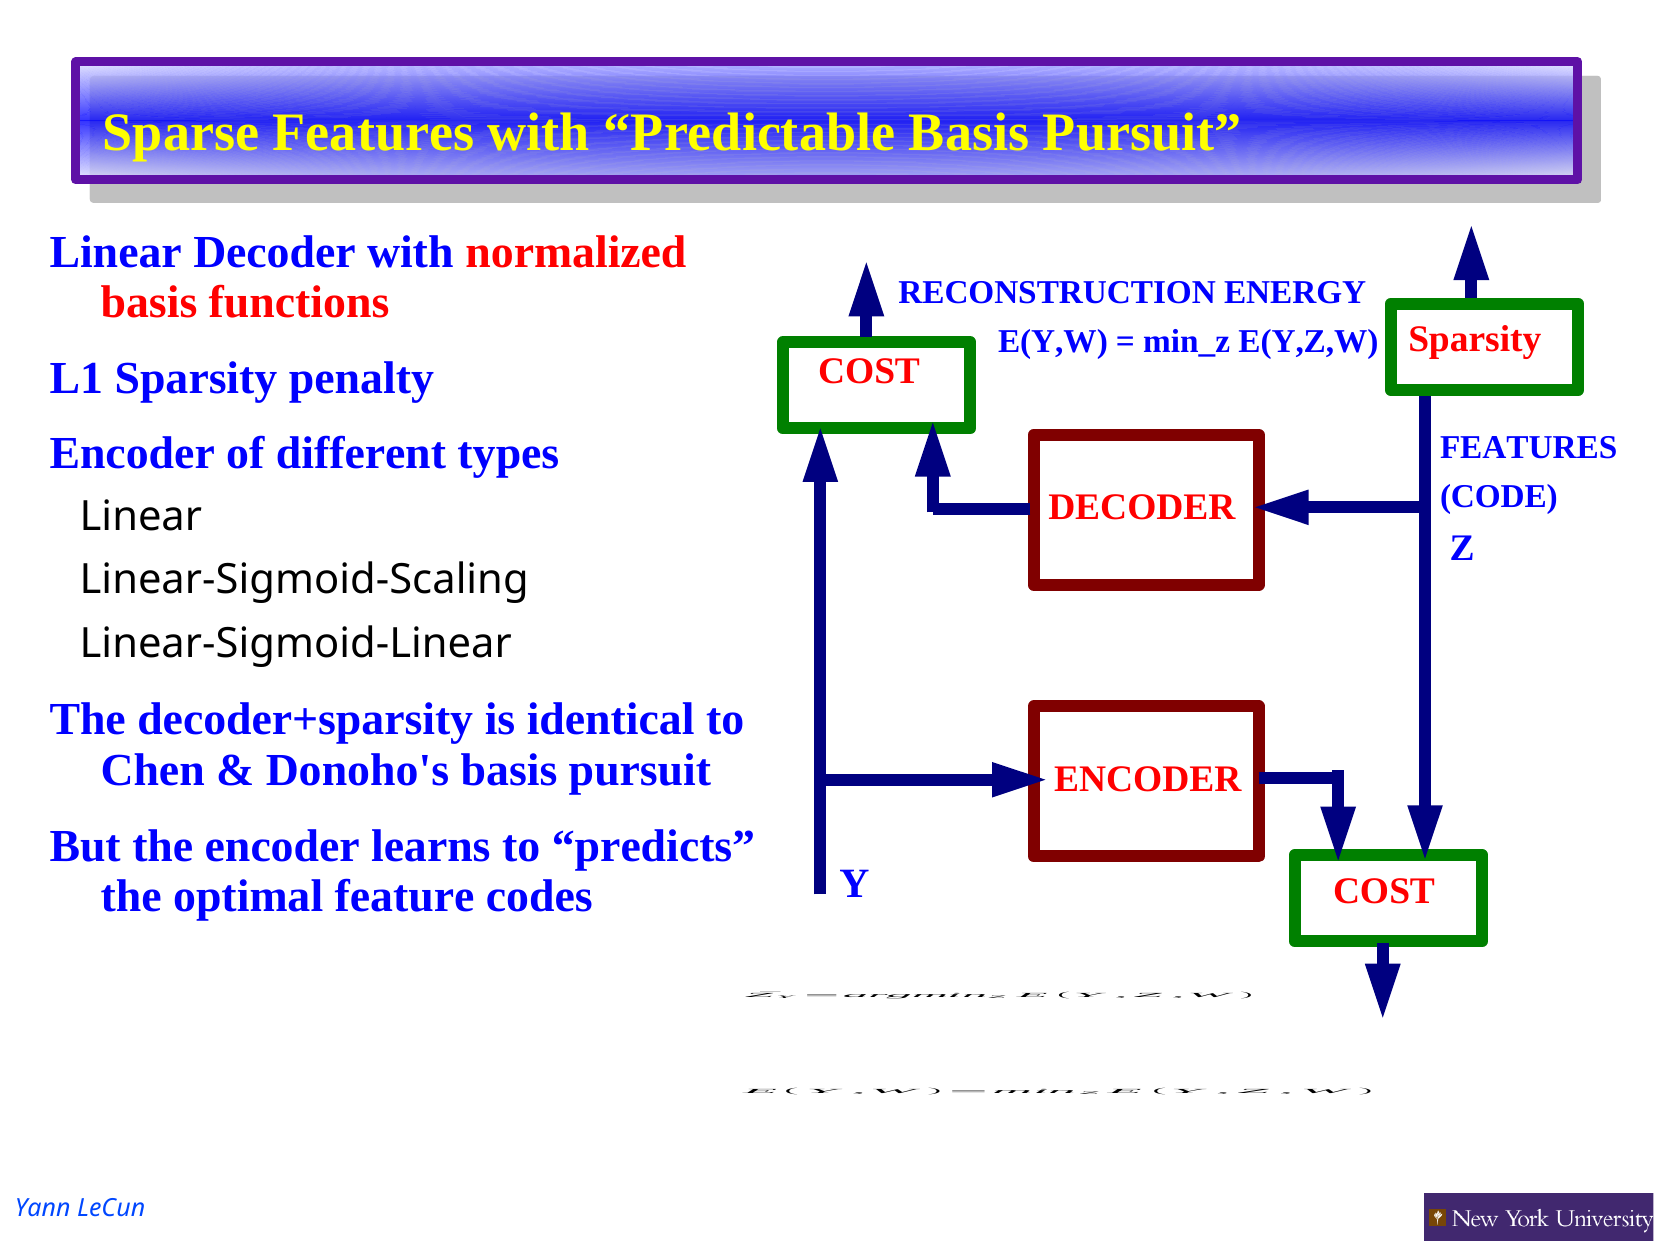

# Sparse Features with “Predictable Basis Pursuit”
Linear Decoder with normalized basis functions
L1 Sparsity penalty
Encoder of different types
Linear
Linear-Sigmoid-Scaling
Linear-Sigmoid-Linear
The decoder+sparsity is identical to Chen & Donoho's basis pursuit
But the encoder learns to “predicts” the optimal feature codes
RECONSTRUCTION ENERGY
	 E(Y,W) = min_z E(Y,Z,W)
Sparsity
COST
FEATURES
(CODE)
 Z
DECODER
ENCODER
Y
COST